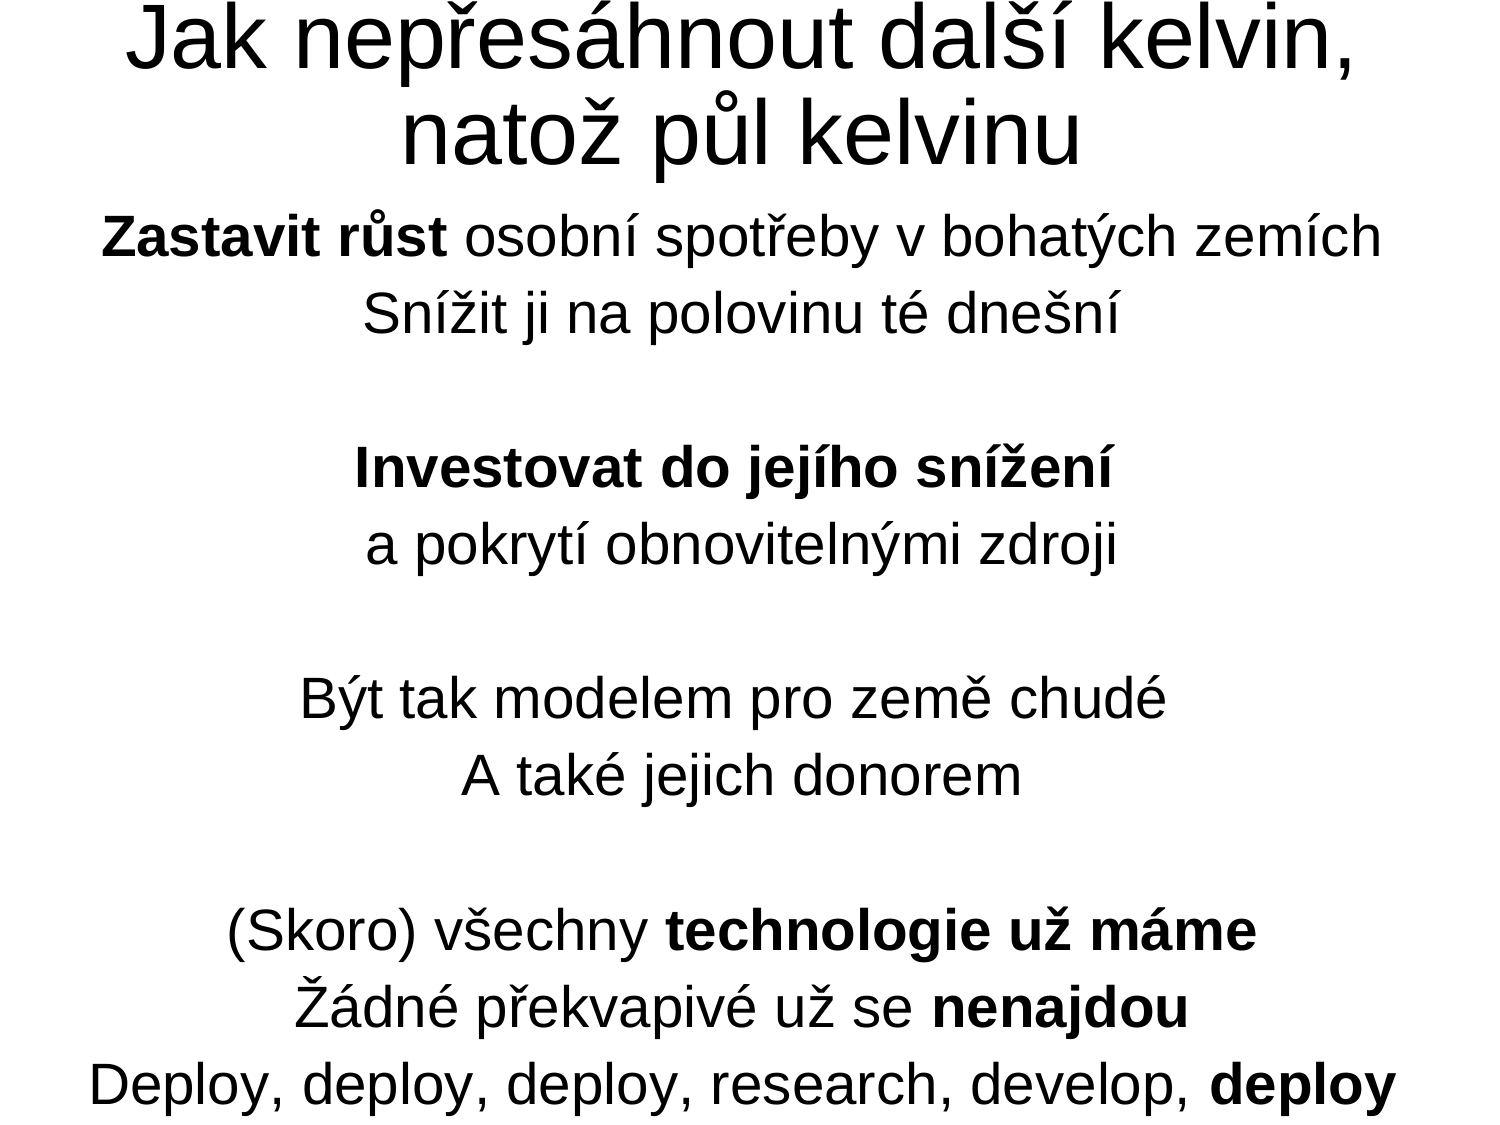

# Jak nepřesáhnout další kelvin, natož půl kelvinu
Zastavit růst osobní spotřeby v bohatých zemích
Snížit ji na polovinu té dnešní
Investovat do jejího snížení
a pokrytí obnovitelnými zdroji
Být tak modelem pro země chudé
A také jejich donorem
(Skoro) všechny technologie už máme
Žádné překvapivé už se nenajdou
Deploy, deploy, deploy, research, develop, deploy